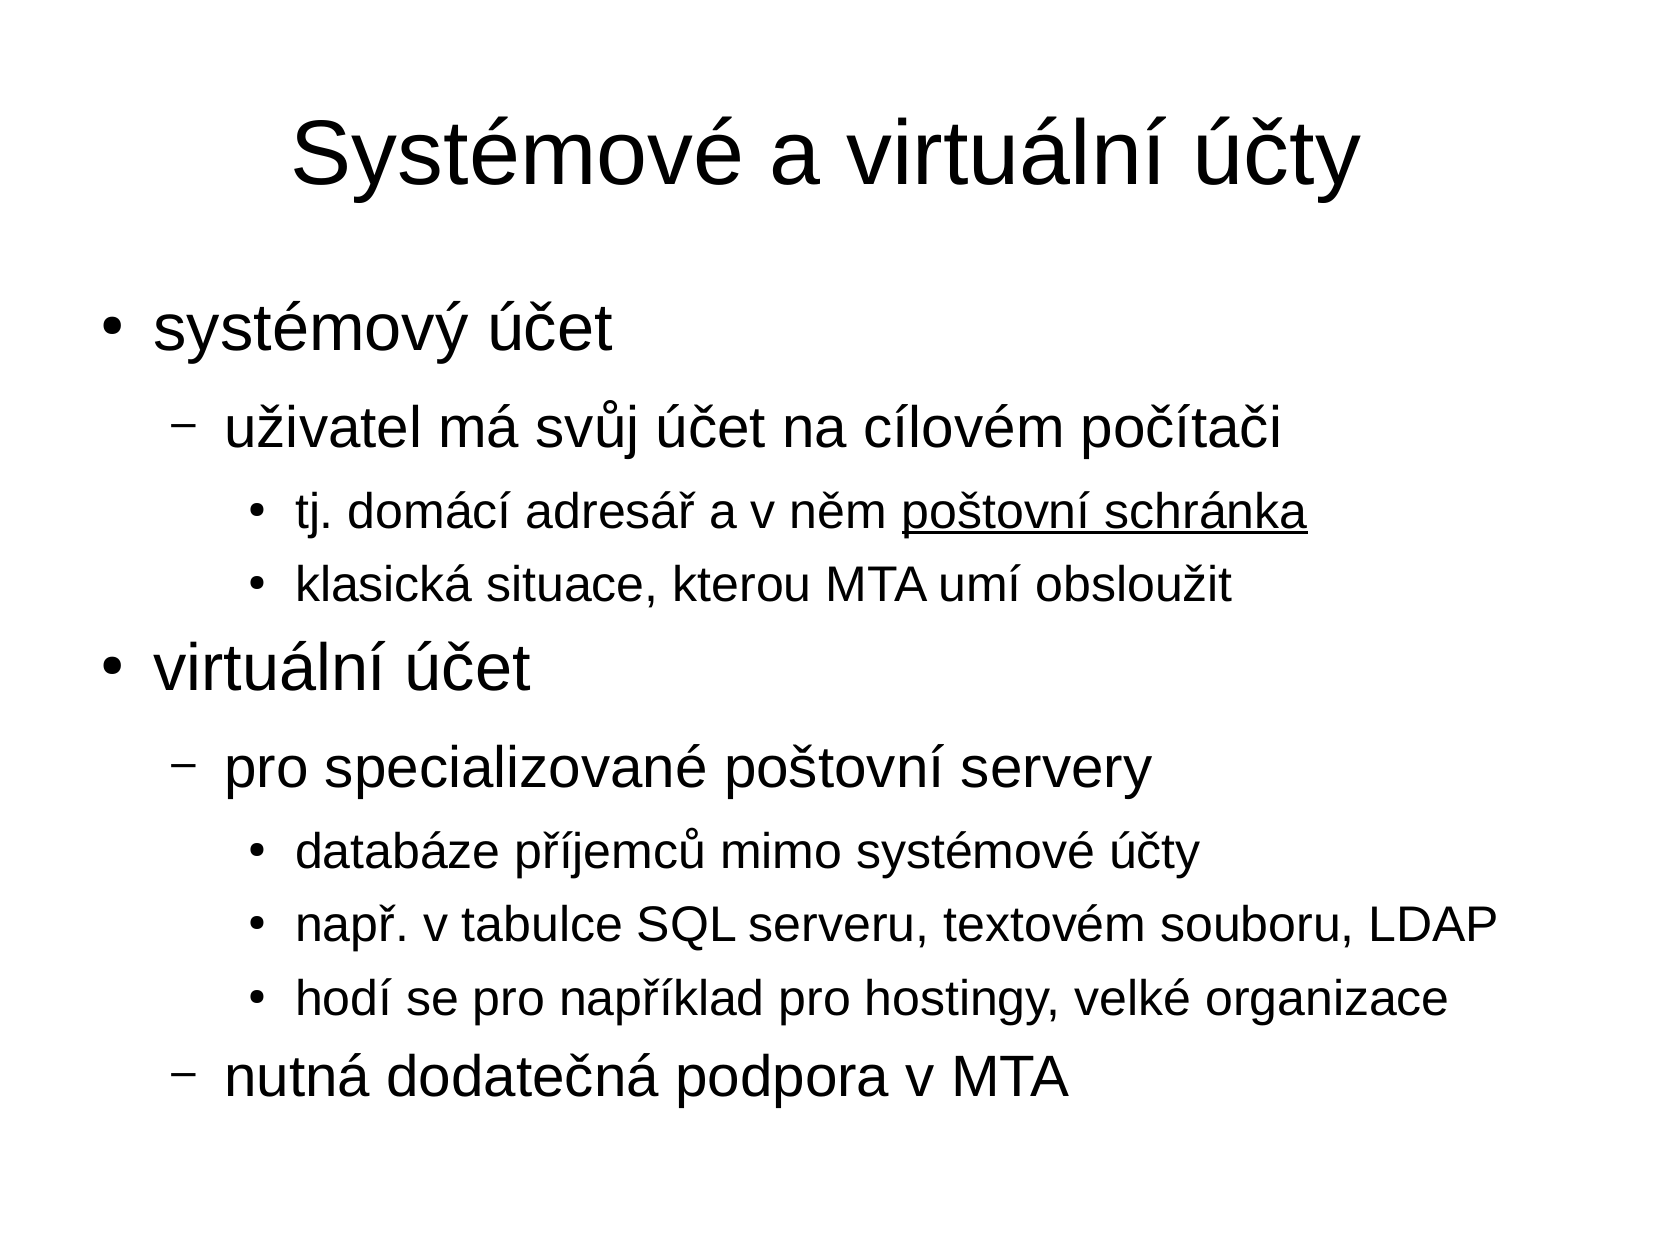

# Systémové a virtuální účty
systémový účet
uživatel má svůj účet na cílovém počítači
tj. domácí adresář a v něm poštovní schránka
klasická situace, kterou MTA umí obsloužit
virtuální účet
pro specializované poštovní servery
databáze příjemců mimo systémové účty
např. v tabulce SQL serveru, textovém souboru, LDAP
hodí se pro například pro hostingy, velké organizace
nutná dodatečná podpora v MTA